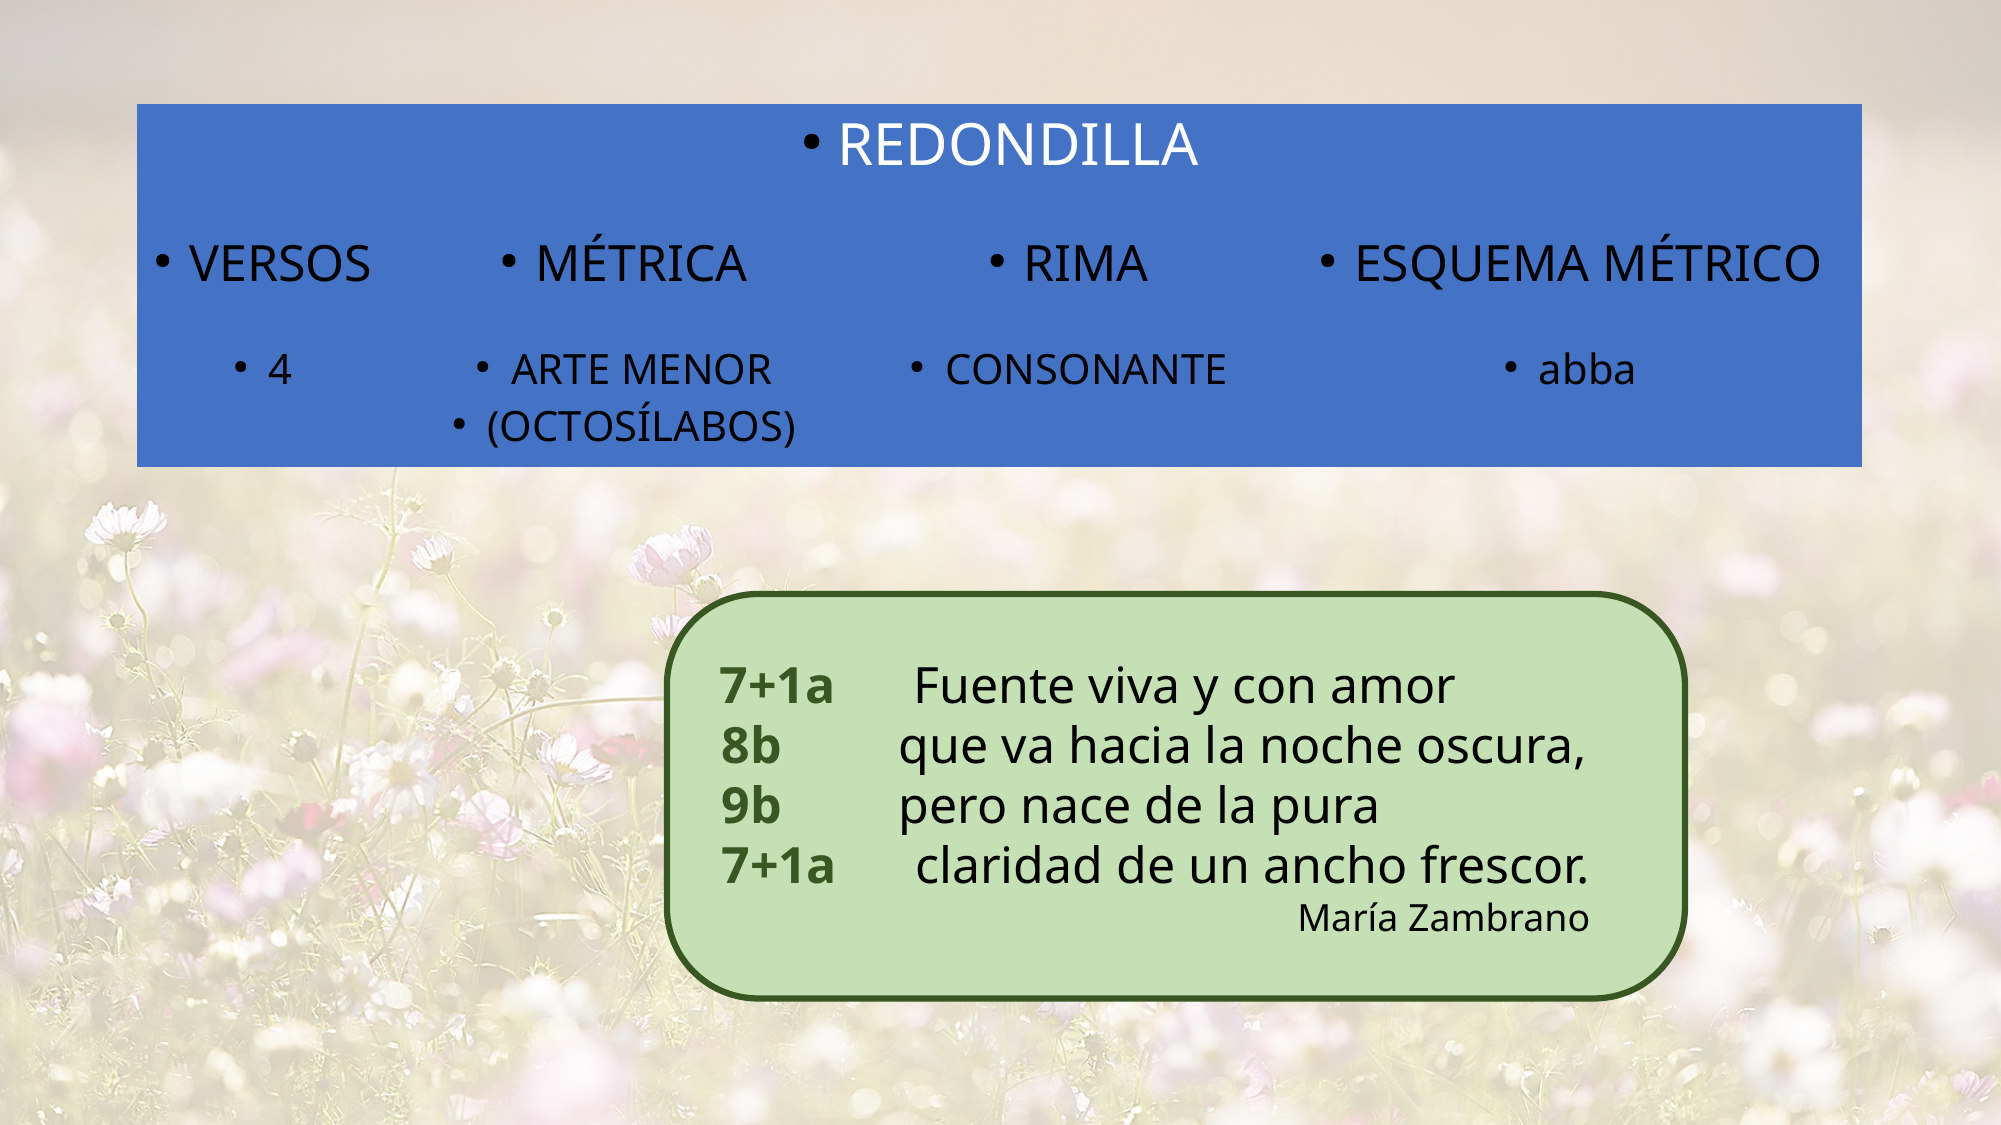

| REDONDILLA | | | |
| --- | --- | --- | --- |
| VERSOS | MÉTRICA | RIMA | ESQUEMA MÉTRICO |
| 4 | ARTE MENOR (OCTOSÍLABOS) | CONSONANTE | abba |
 7+1a Fuente viva y con amor
 8b que va hacia la noche oscura,
 9b pero nace de la pura
 7+1a claridad de un ancho frescor.
María Zambrano